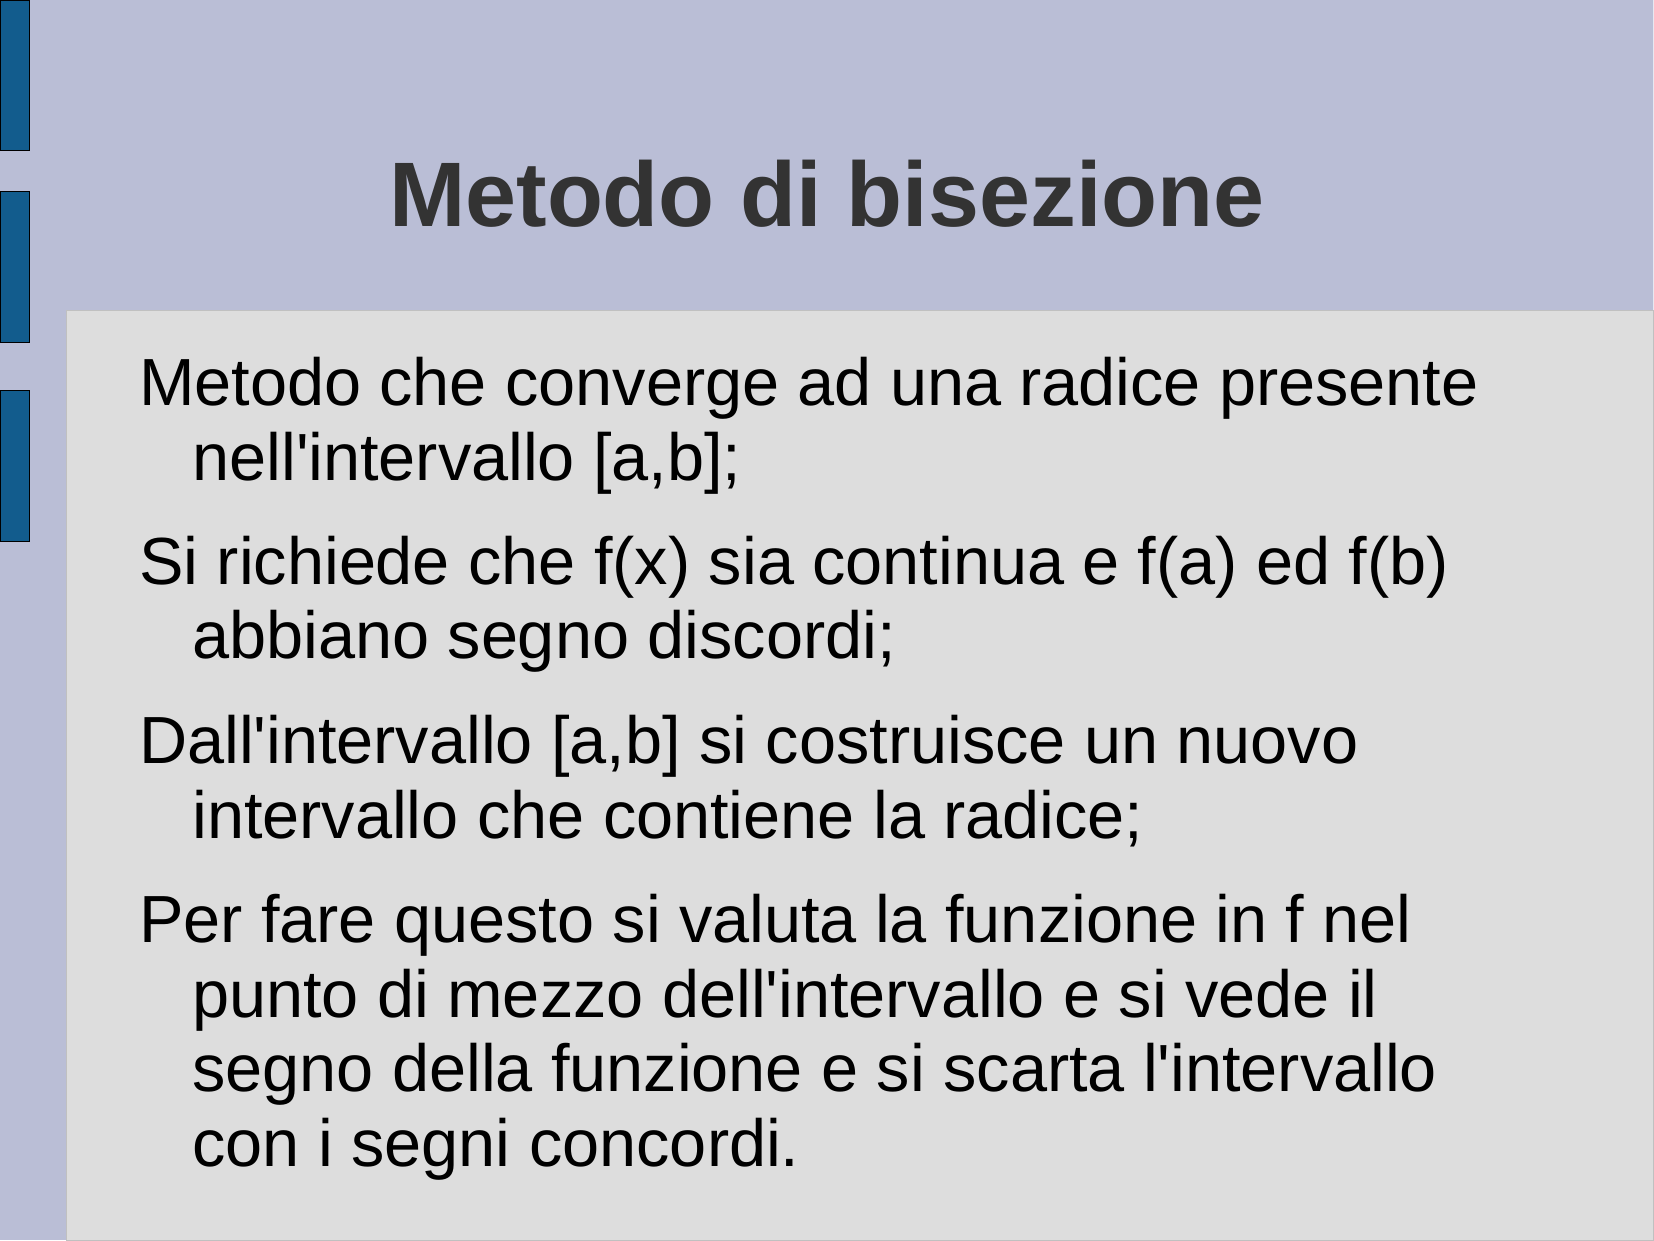

# Metodo di bisezione
Metodo che converge ad una radice presente nell'intervallo [a,b];
Si richiede che f(x) sia continua e f(a) ed f(b) abbiano segno discordi;
Dall'intervallo [a,b] si costruisce un nuovo intervallo che contiene la radice;
Per fare questo si valuta la funzione in f nel punto di mezzo dell'intervallo e si vede il segno della funzione e si scarta l'intervallo con i segni concordi.